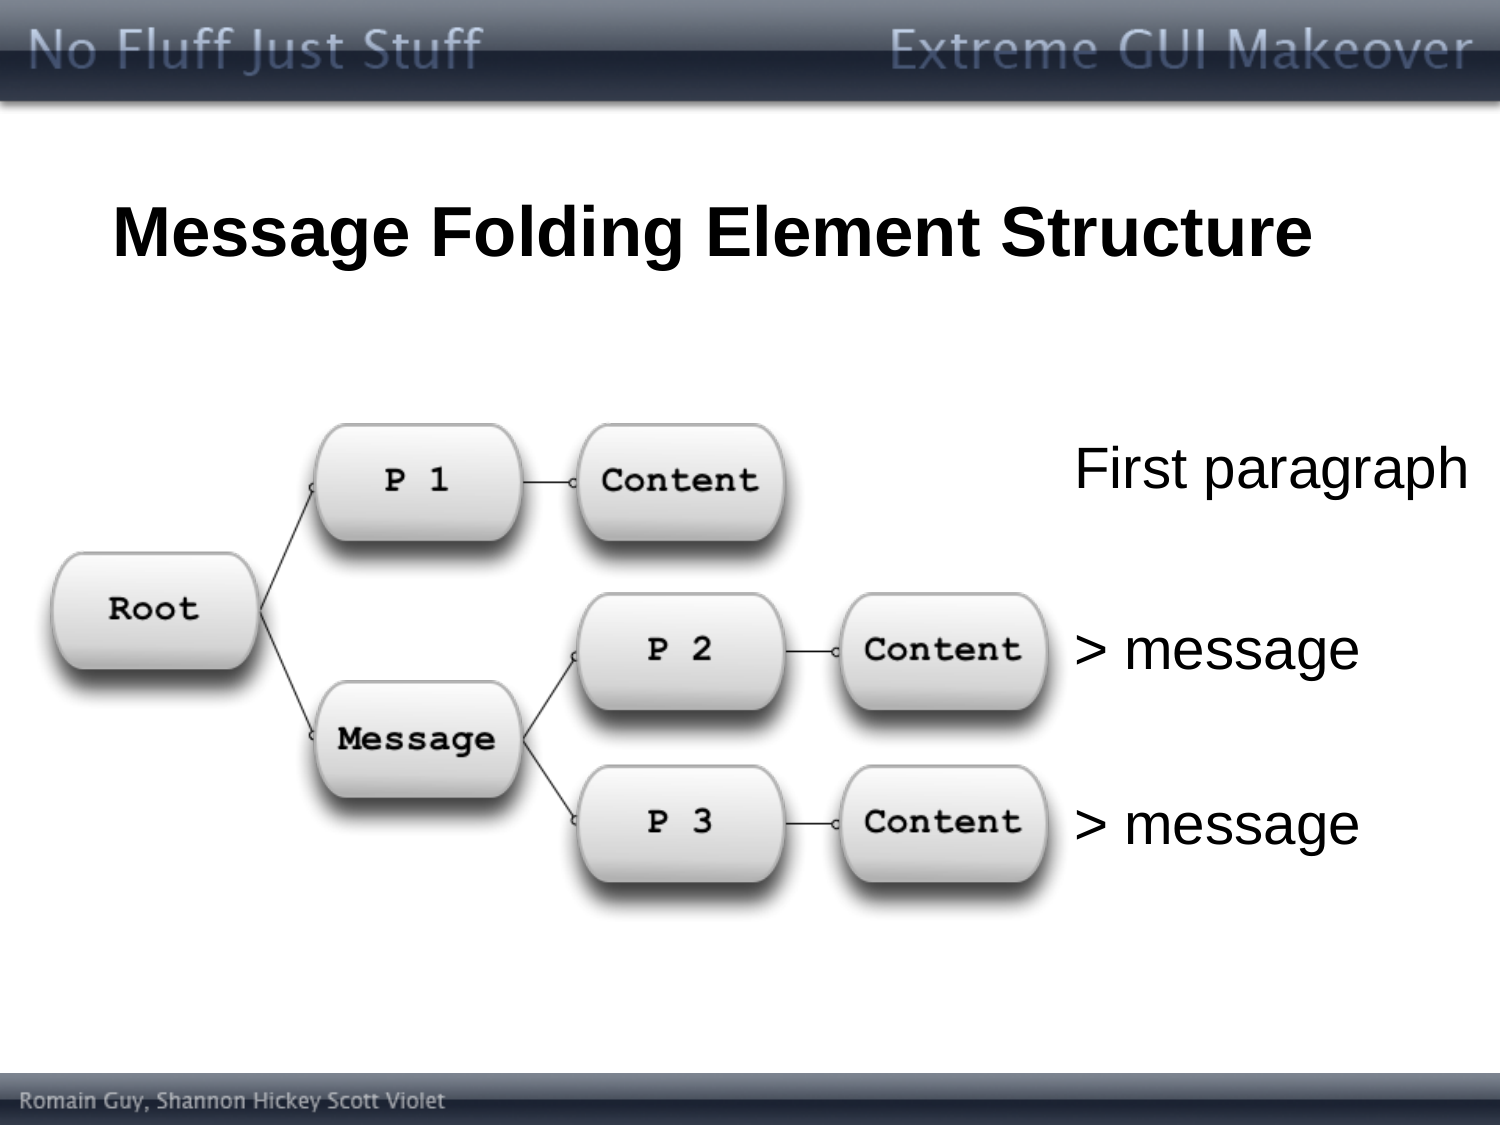

# Message Folding Element Structure
First paragraph
> message
> message